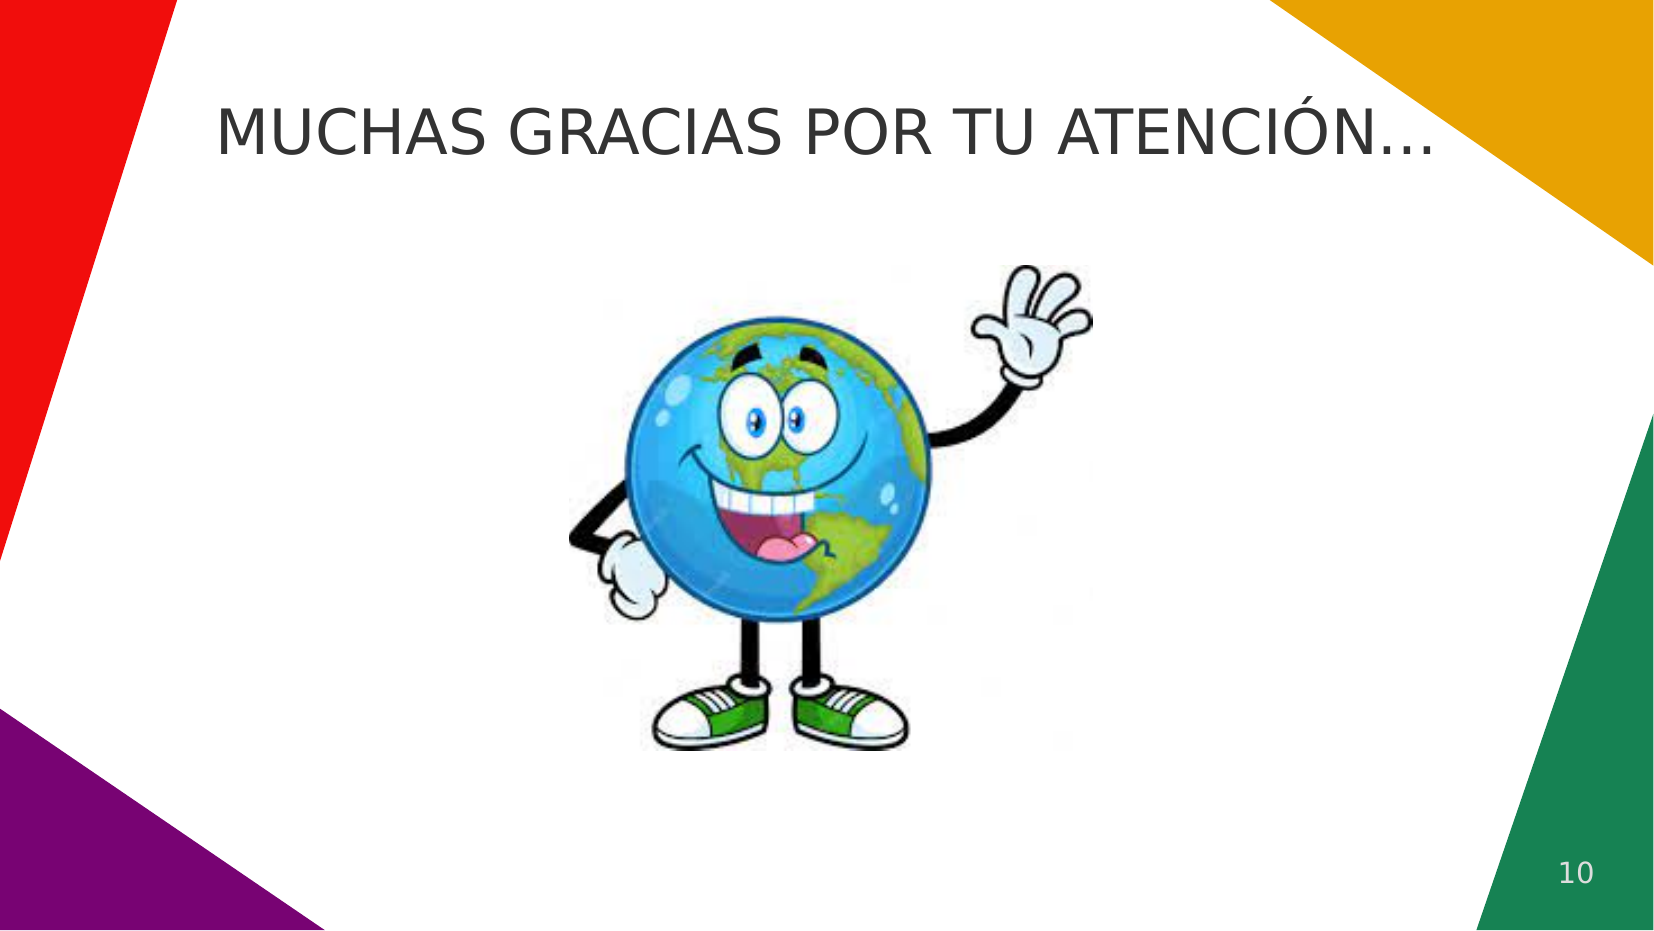

# MUCHAS GRACIAS POR TU ATENCIÓN...
10